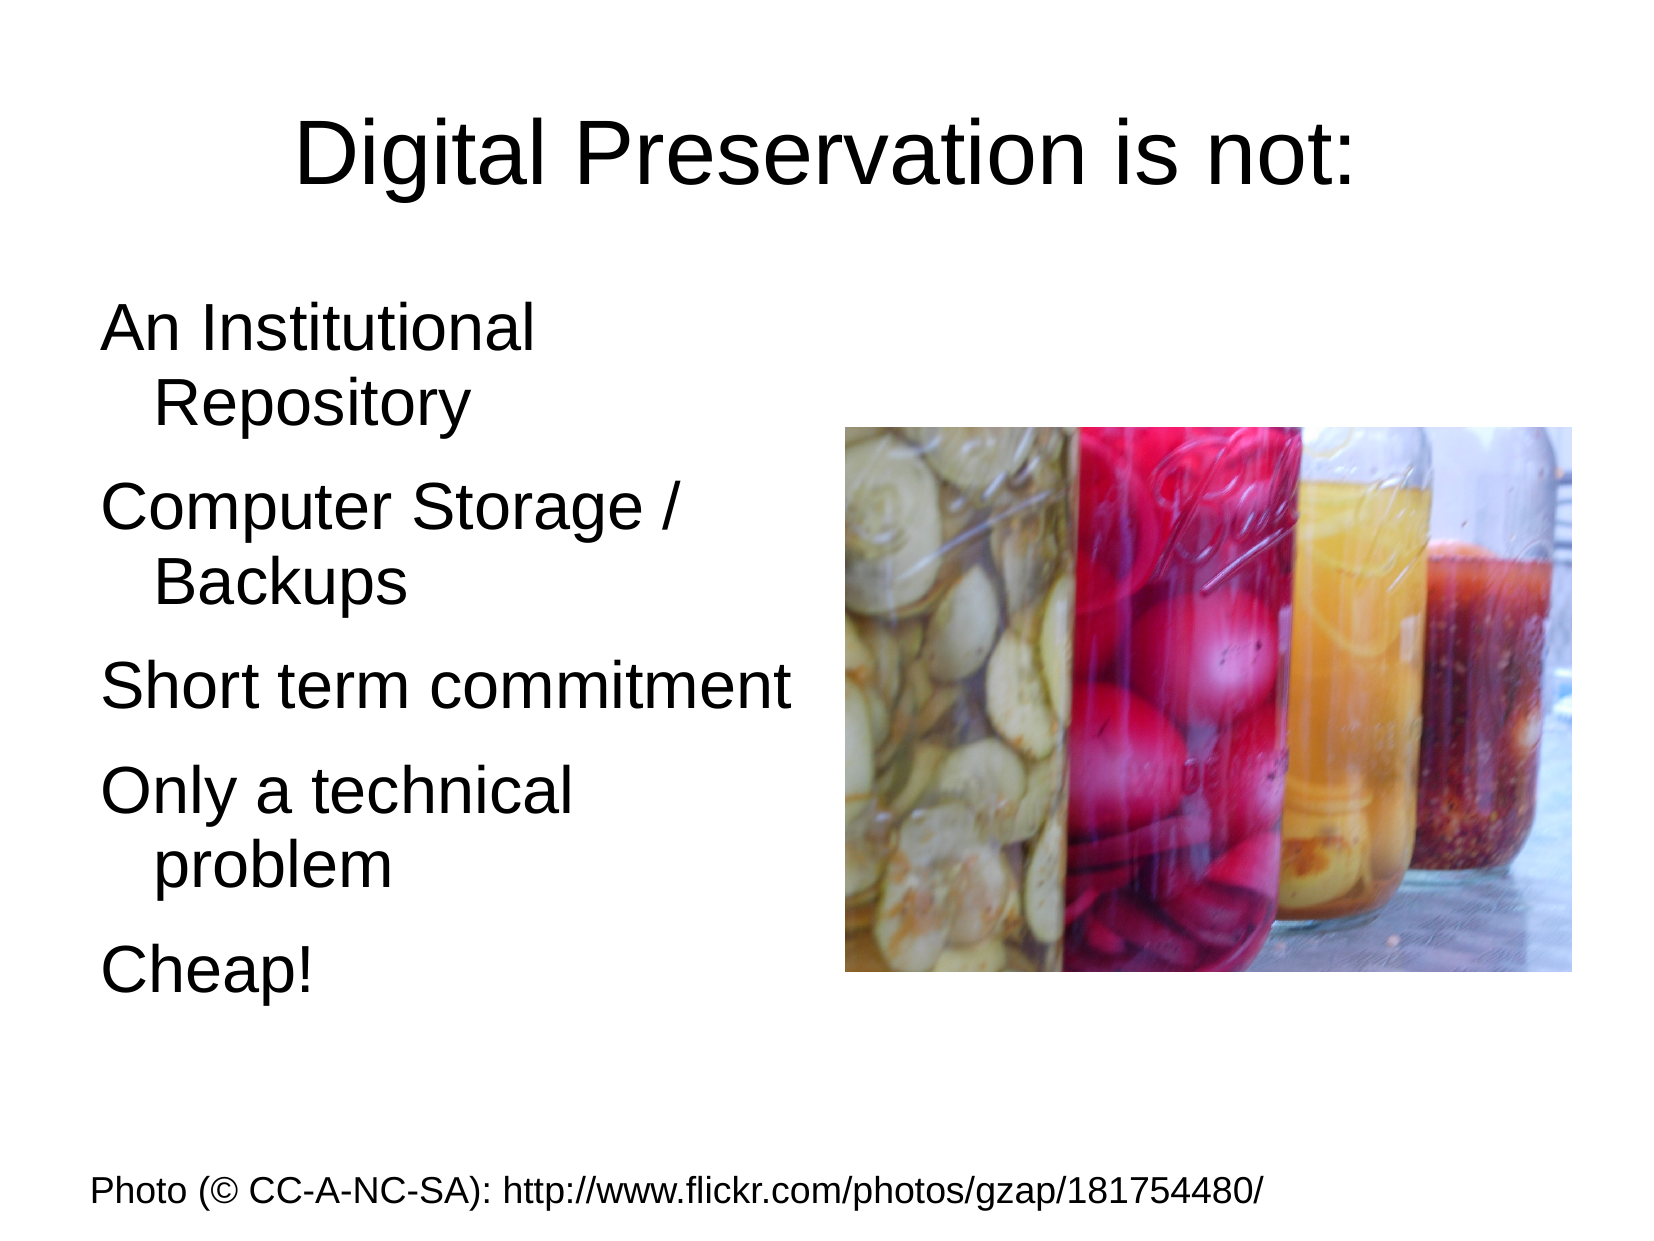

# Digital Preservation is not:
An Institutional Repository
Computer Storage / Backups
Short term commitment
Only a technical problem
Cheap!
Photo (© CC-A-NC-SA): http://www.flickr.com/photos/gzap/181754480/